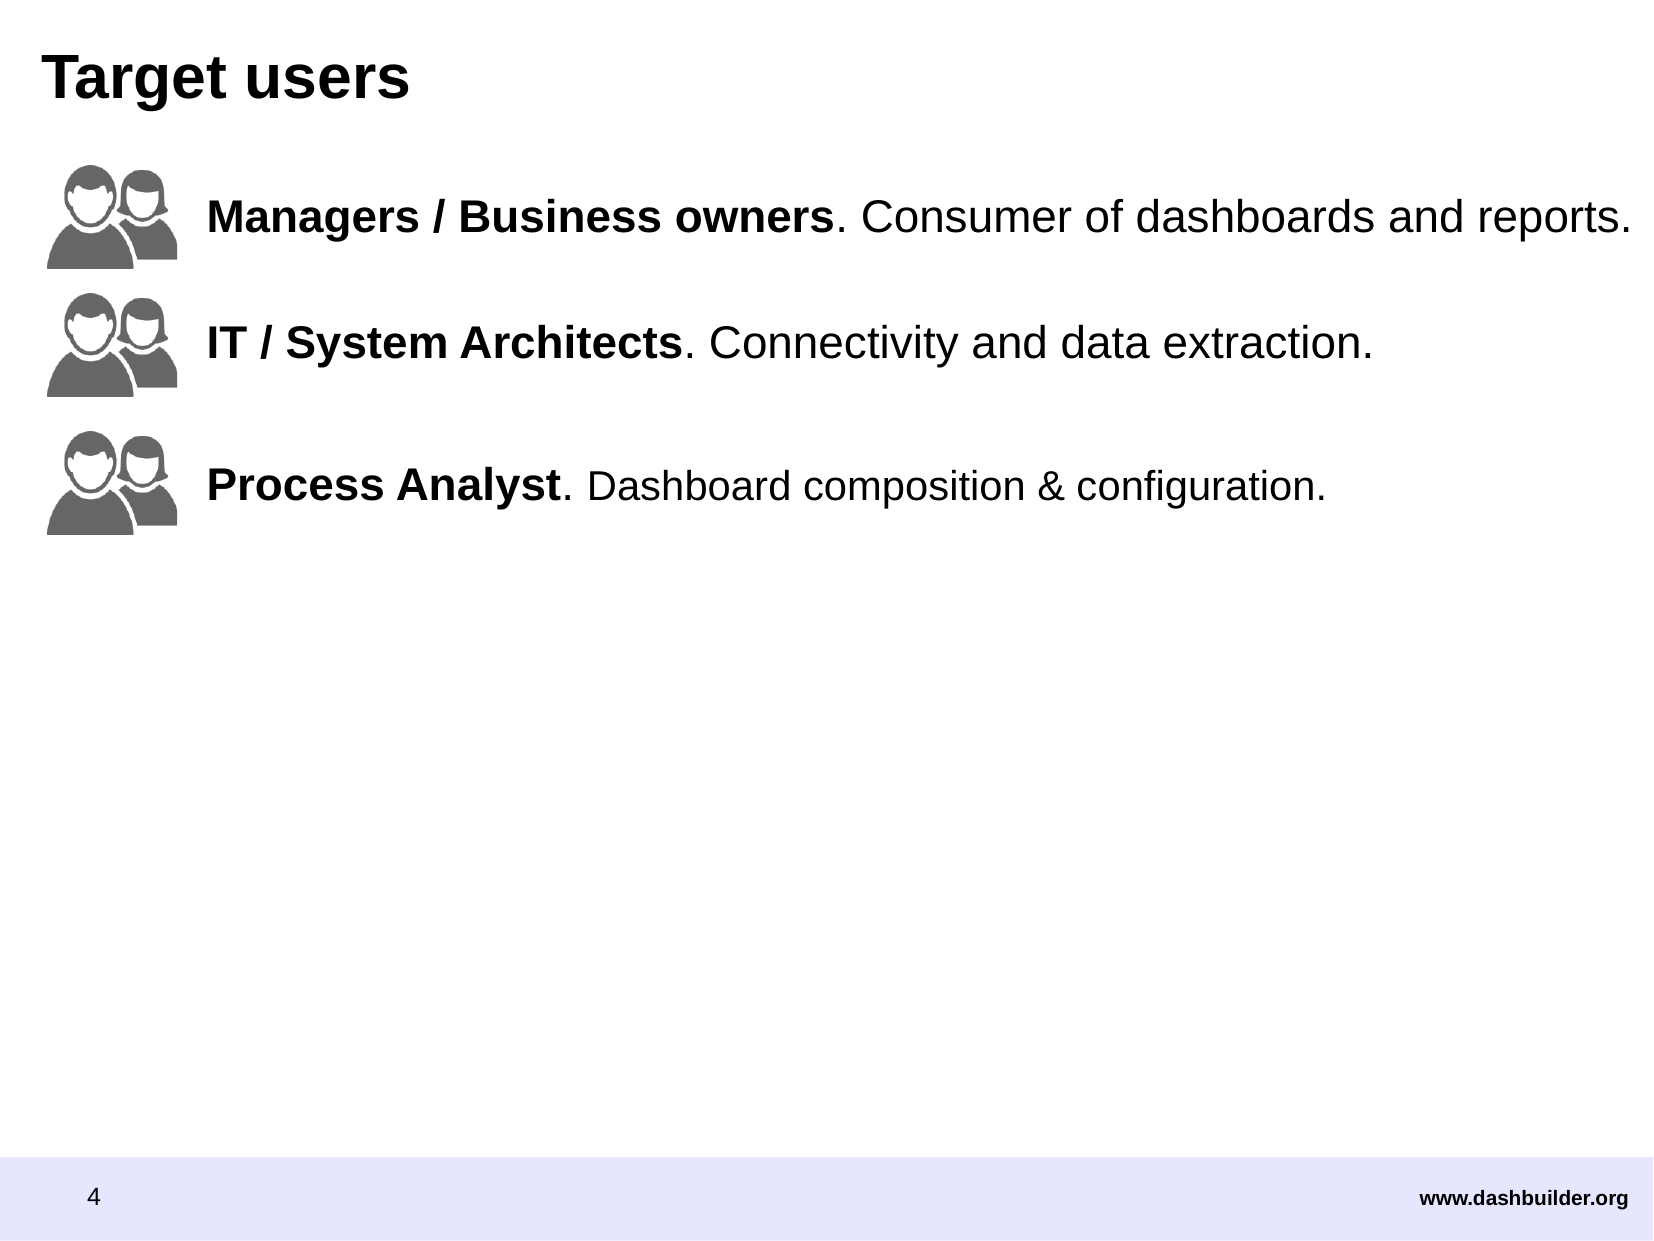

# Target users
Managers / Business owners. Consumer of dashboards and reports.
IT / System Architects. Connectivity and data extraction.
Process Analyst. Dashboard composition & configuration.